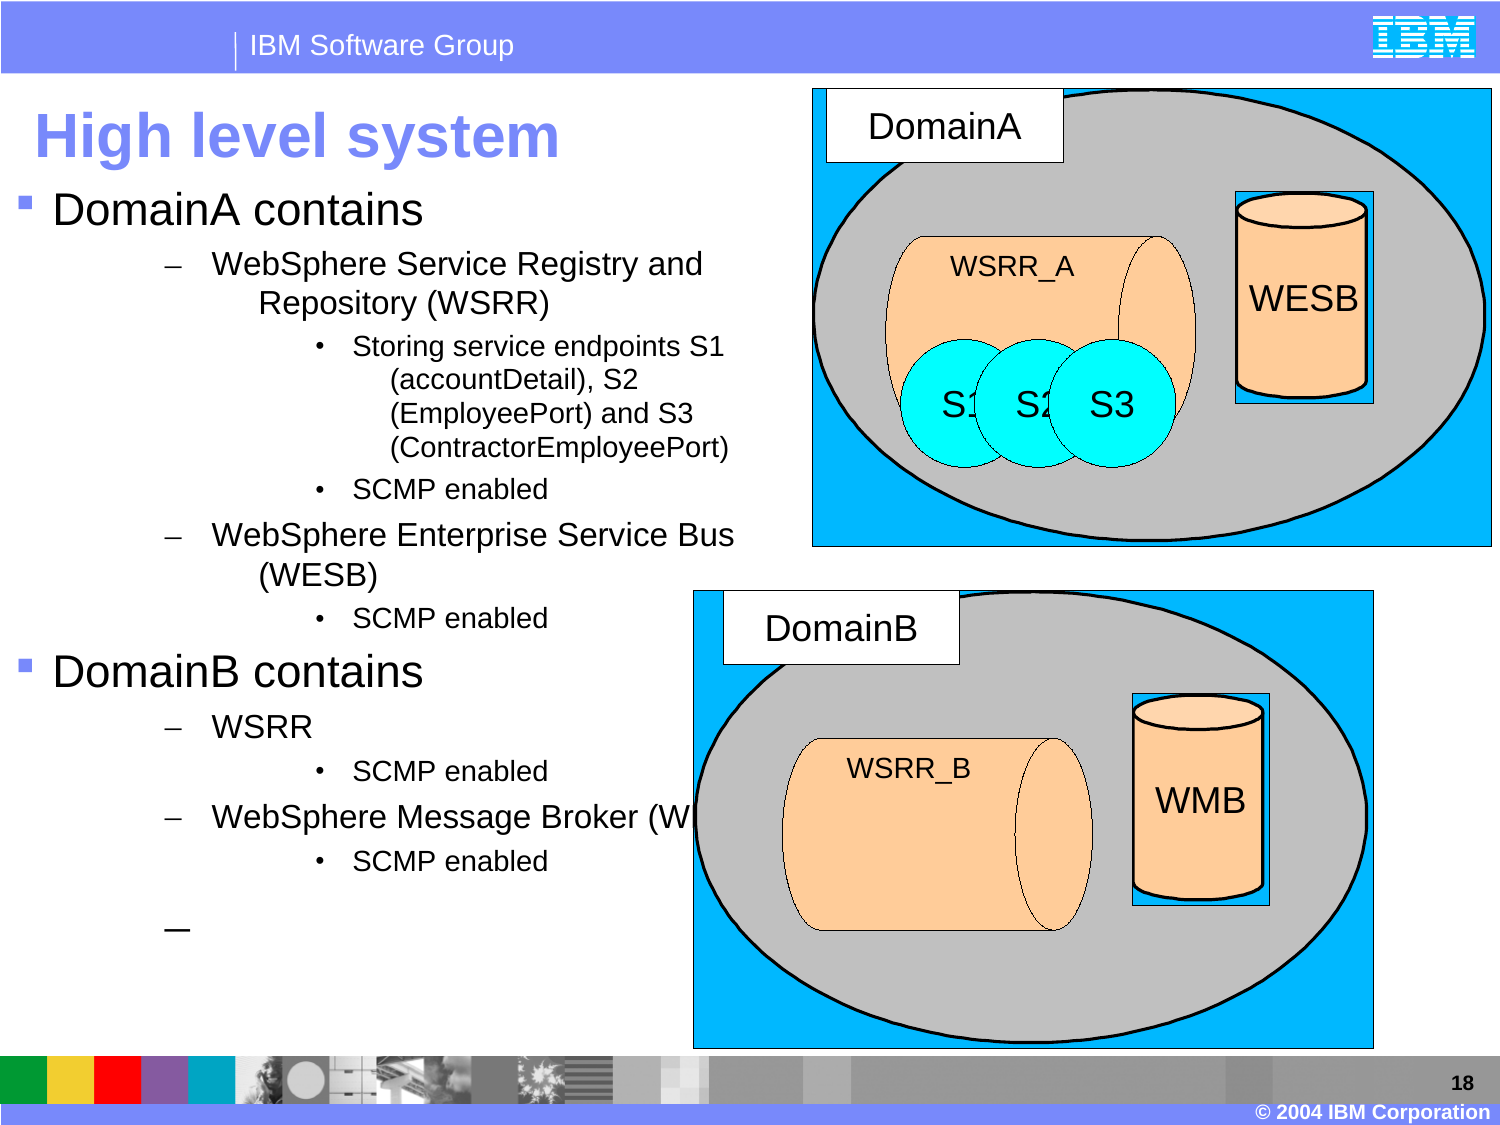

DomainA
WESB
WSRR_A
S1
S2
S3
# High level system
DomainA contains
WebSphere Service Registry and Repository (WSRR)
Storing service endpoints S1 (accountDetail), S2 (EmployeePort) and S3 (ContractorEmployeePort)
SCMP enabled
WebSphere Enterprise Service Bus (WESB)
SCMP enabled
DomainB contains
WSRR
SCMP enabled
WebSphere Message Broker (WMB)
SCMP enabled
DomainB
WMB
WSRR_B
18